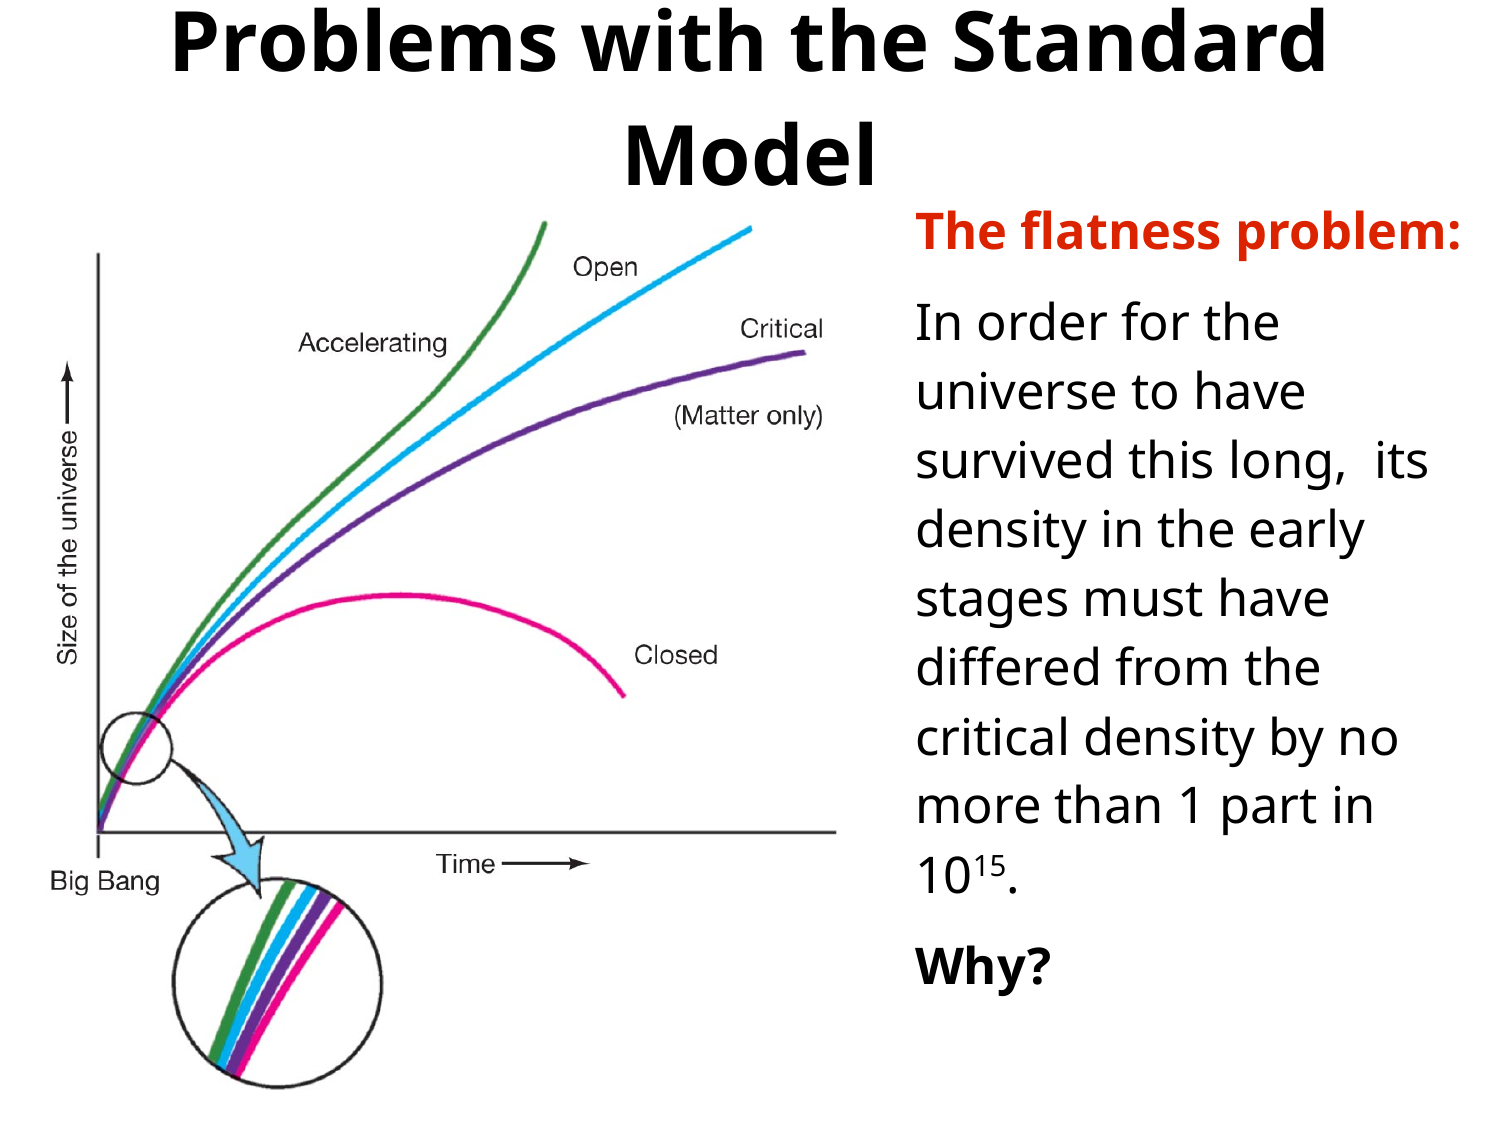

# Problems with the Standard Model
The flatness problem:
In order for the universe to have survived this long, its density in the early stages must have differed from the critical density by no more than 1 part in 1015.
Why?